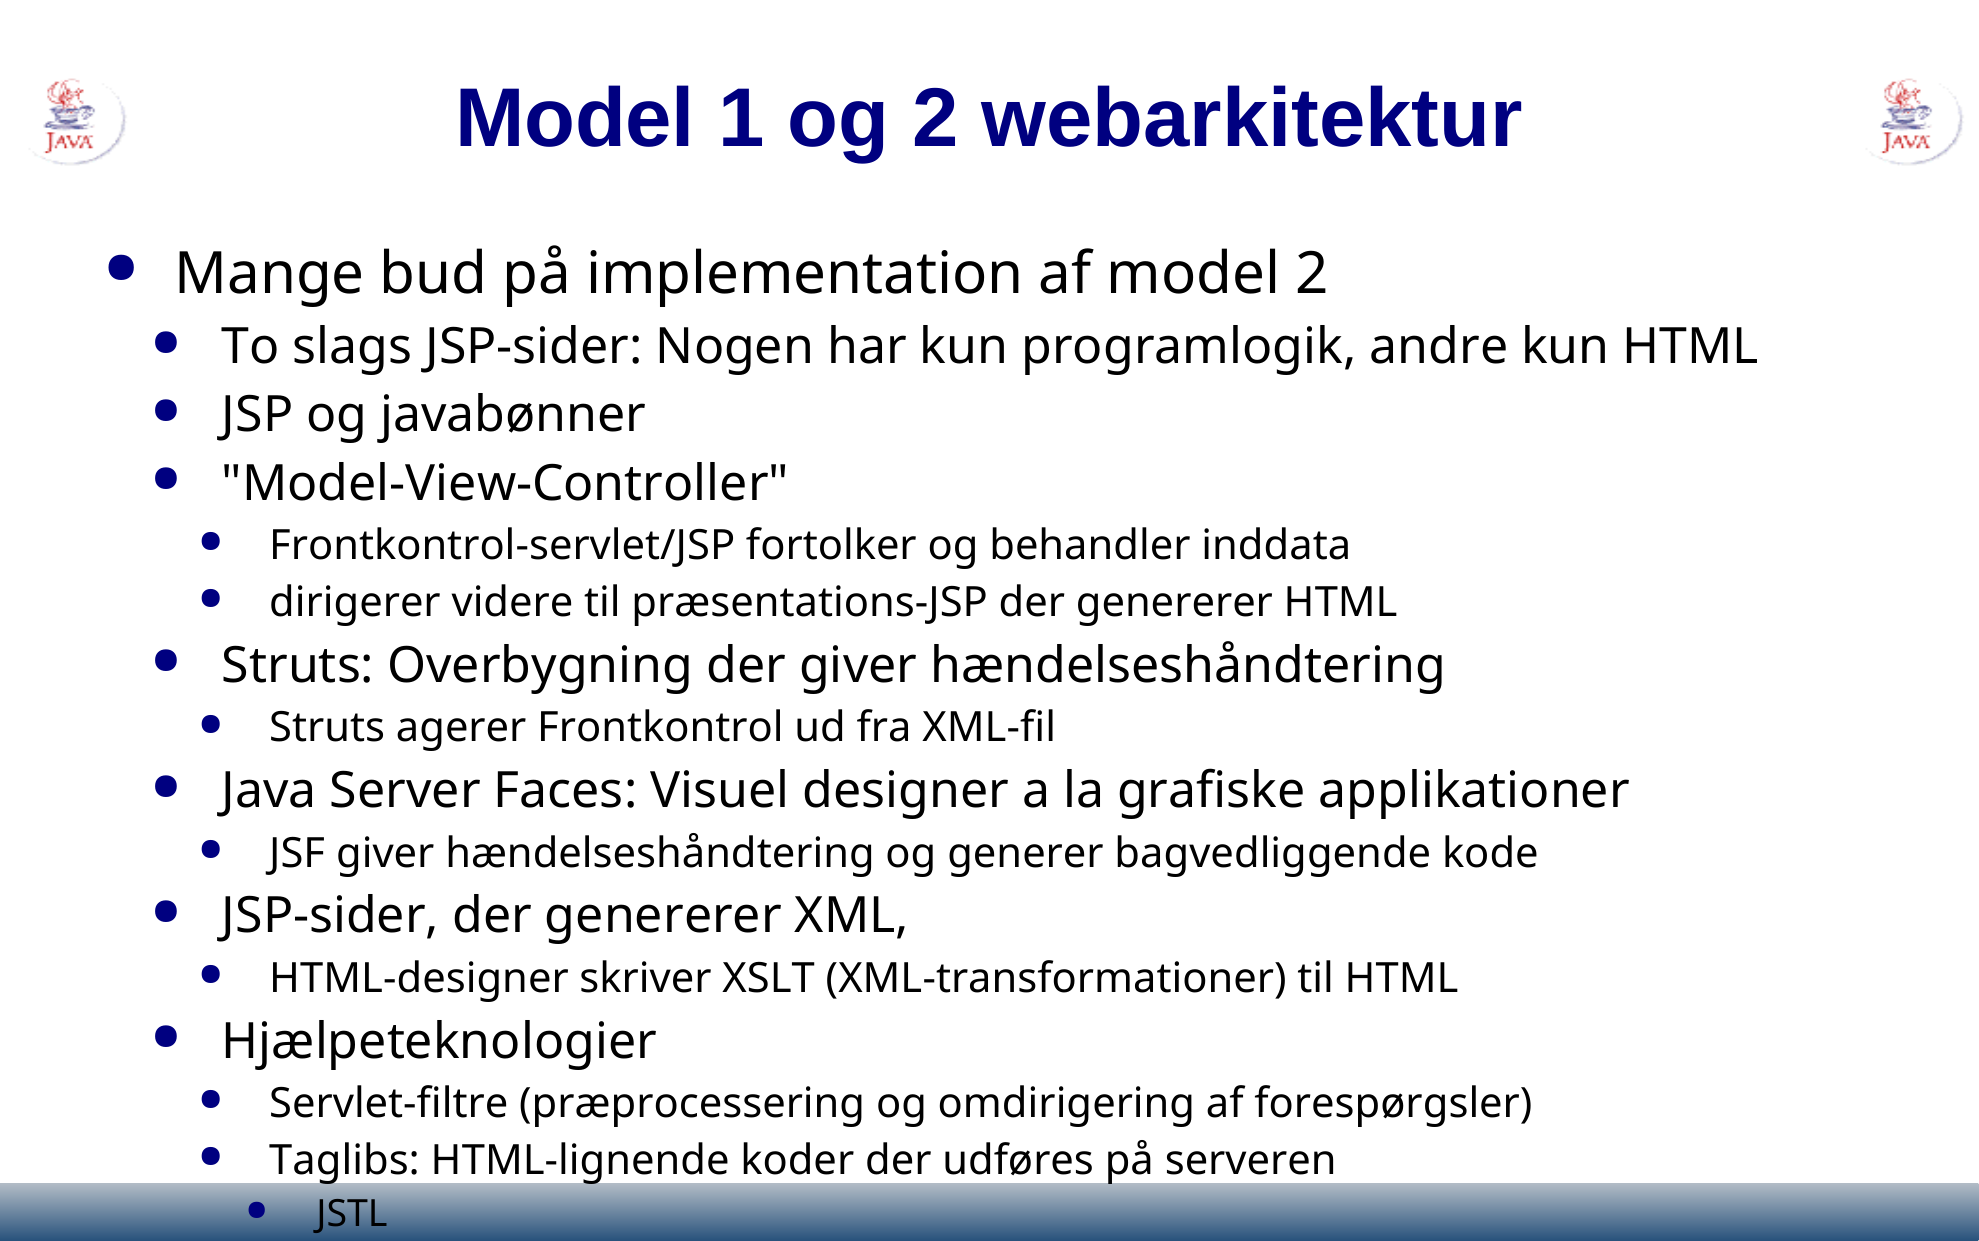

# Model 1 og 2 webarkitektur
Mange bud på implementation af model 2
To slags JSP-sider: Nogen har kun programlogik, andre kun HTML
JSP og javabønner
"Model-View-Controller"
Frontkontrol-servlet/JSP fortolker og behandler inddata
dirigerer videre til præsentations-JSP der genererer HTML
Struts: Overbygning der giver hændelseshåndtering
Struts agerer Frontkontrol ud fra XML-fil
Java Server Faces: Visuel designer a la grafiske applikationer
JSF giver hændelseshåndtering og generer bagvedliggende kode
JSP-sider, der genererer XML,
HTML-designer skriver XSLT (XML-transformationer) til HTML
Hjælpeteknologier
Servlet-filtre (præprocessering og omdirigering af forespørgsler)
Taglibs: HTML-lignende koder der udføres på serveren
JSTL
Kan simplificere JSP-siderne betydeligt